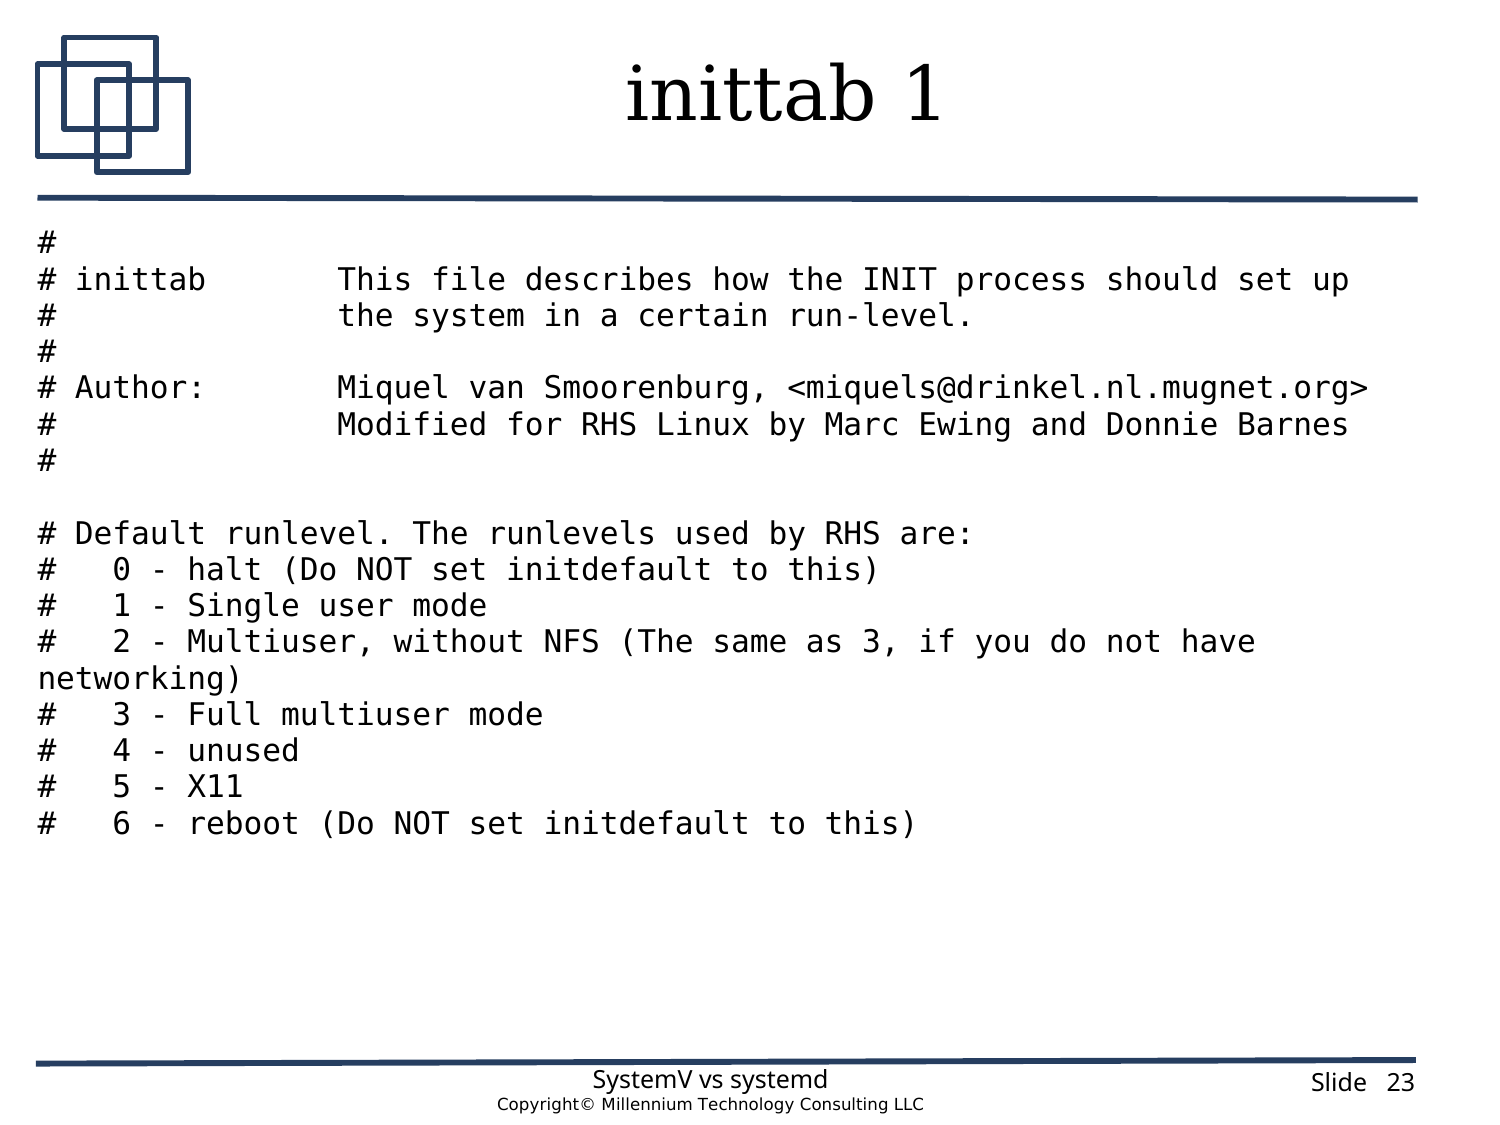

# inittab 1
#
# inittab This file describes how the INIT process should set up
# the system in a certain run-level.
#
# Author: Miquel van Smoorenburg, <miquels@drinkel.nl.mugnet.org>
# Modified for RHS Linux by Marc Ewing and Donnie Barnes
#
# Default runlevel. The runlevels used by RHS are:
# 0 - halt (Do NOT set initdefault to this)
# 1 - Single user mode
# 2 - Multiuser, without NFS (The same as 3, if you do not have networking)
# 3 - Full multiuser mode
# 4 - unused
# 5 - X11
# 6 - reboot (Do NOT set initdefault to this)